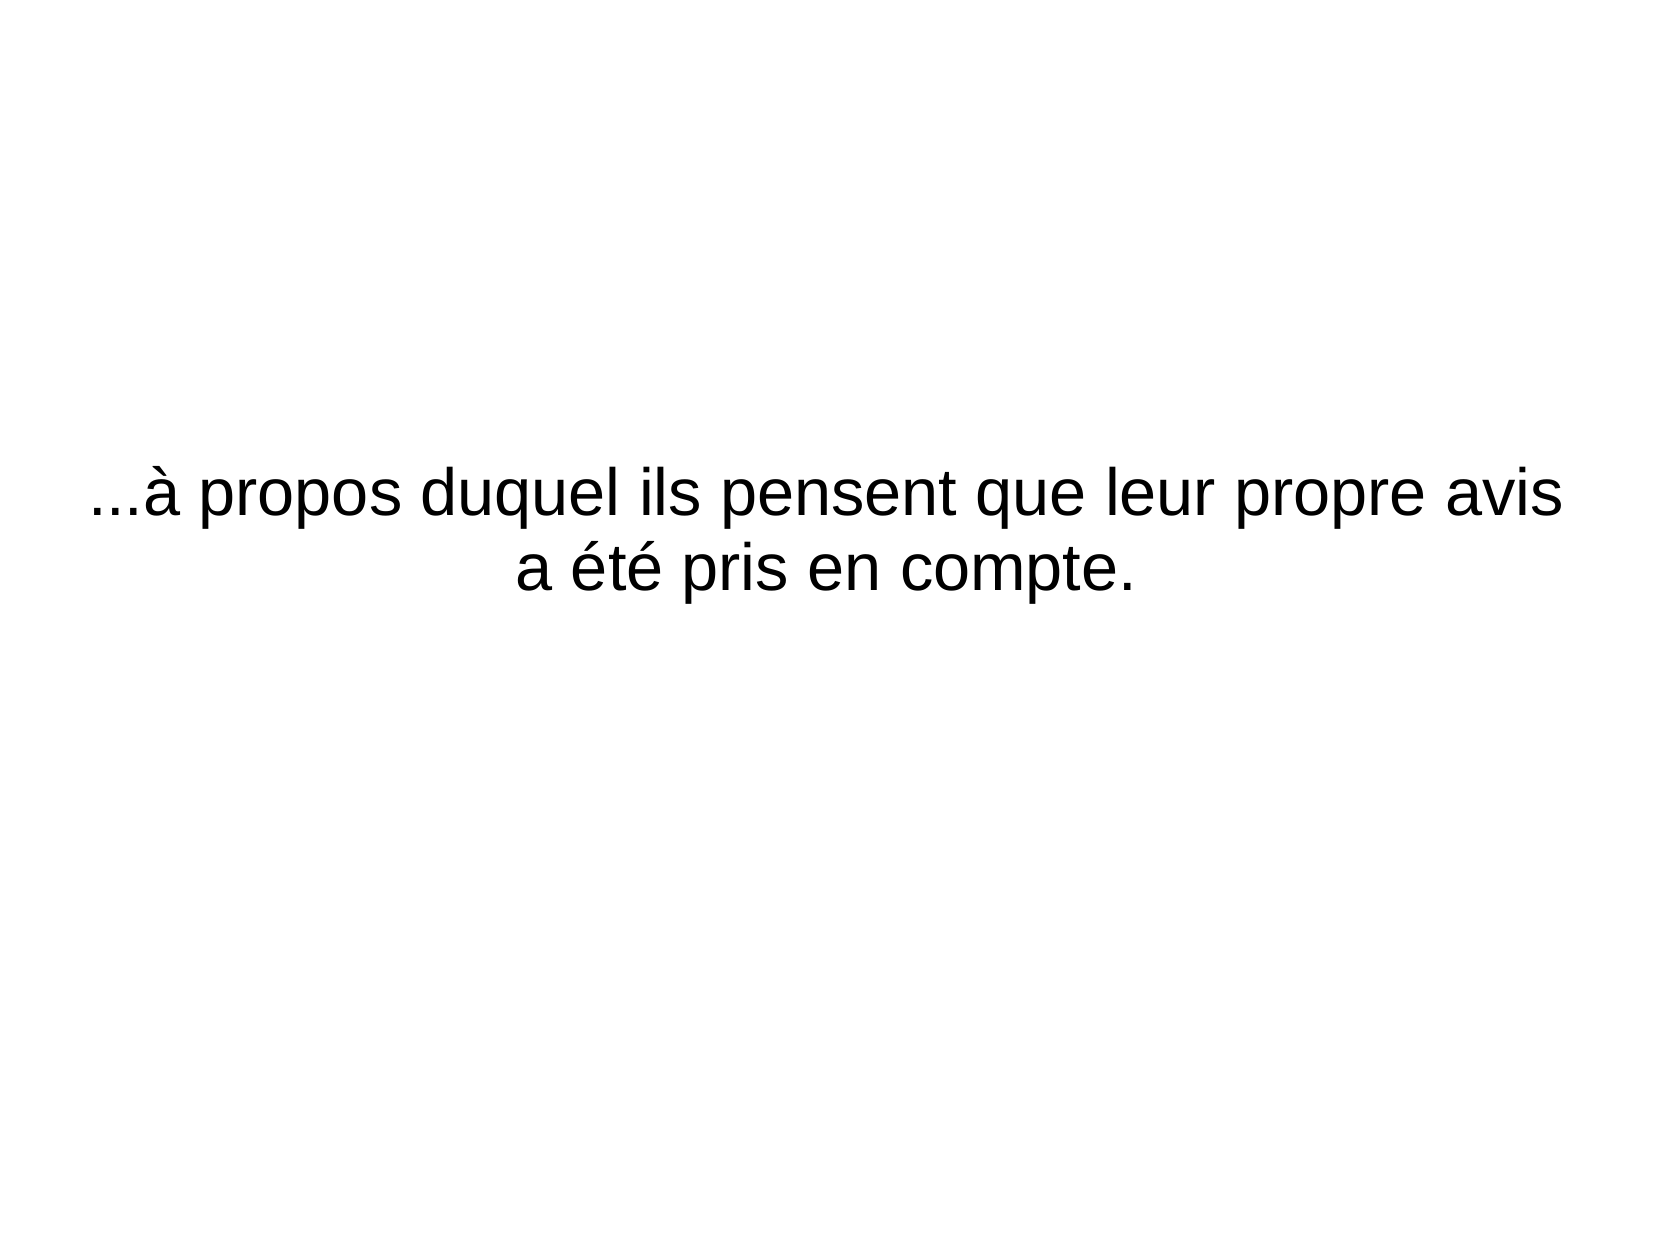

# ...à propos duquel ils pensent que leur propre avis a été pris en compte.